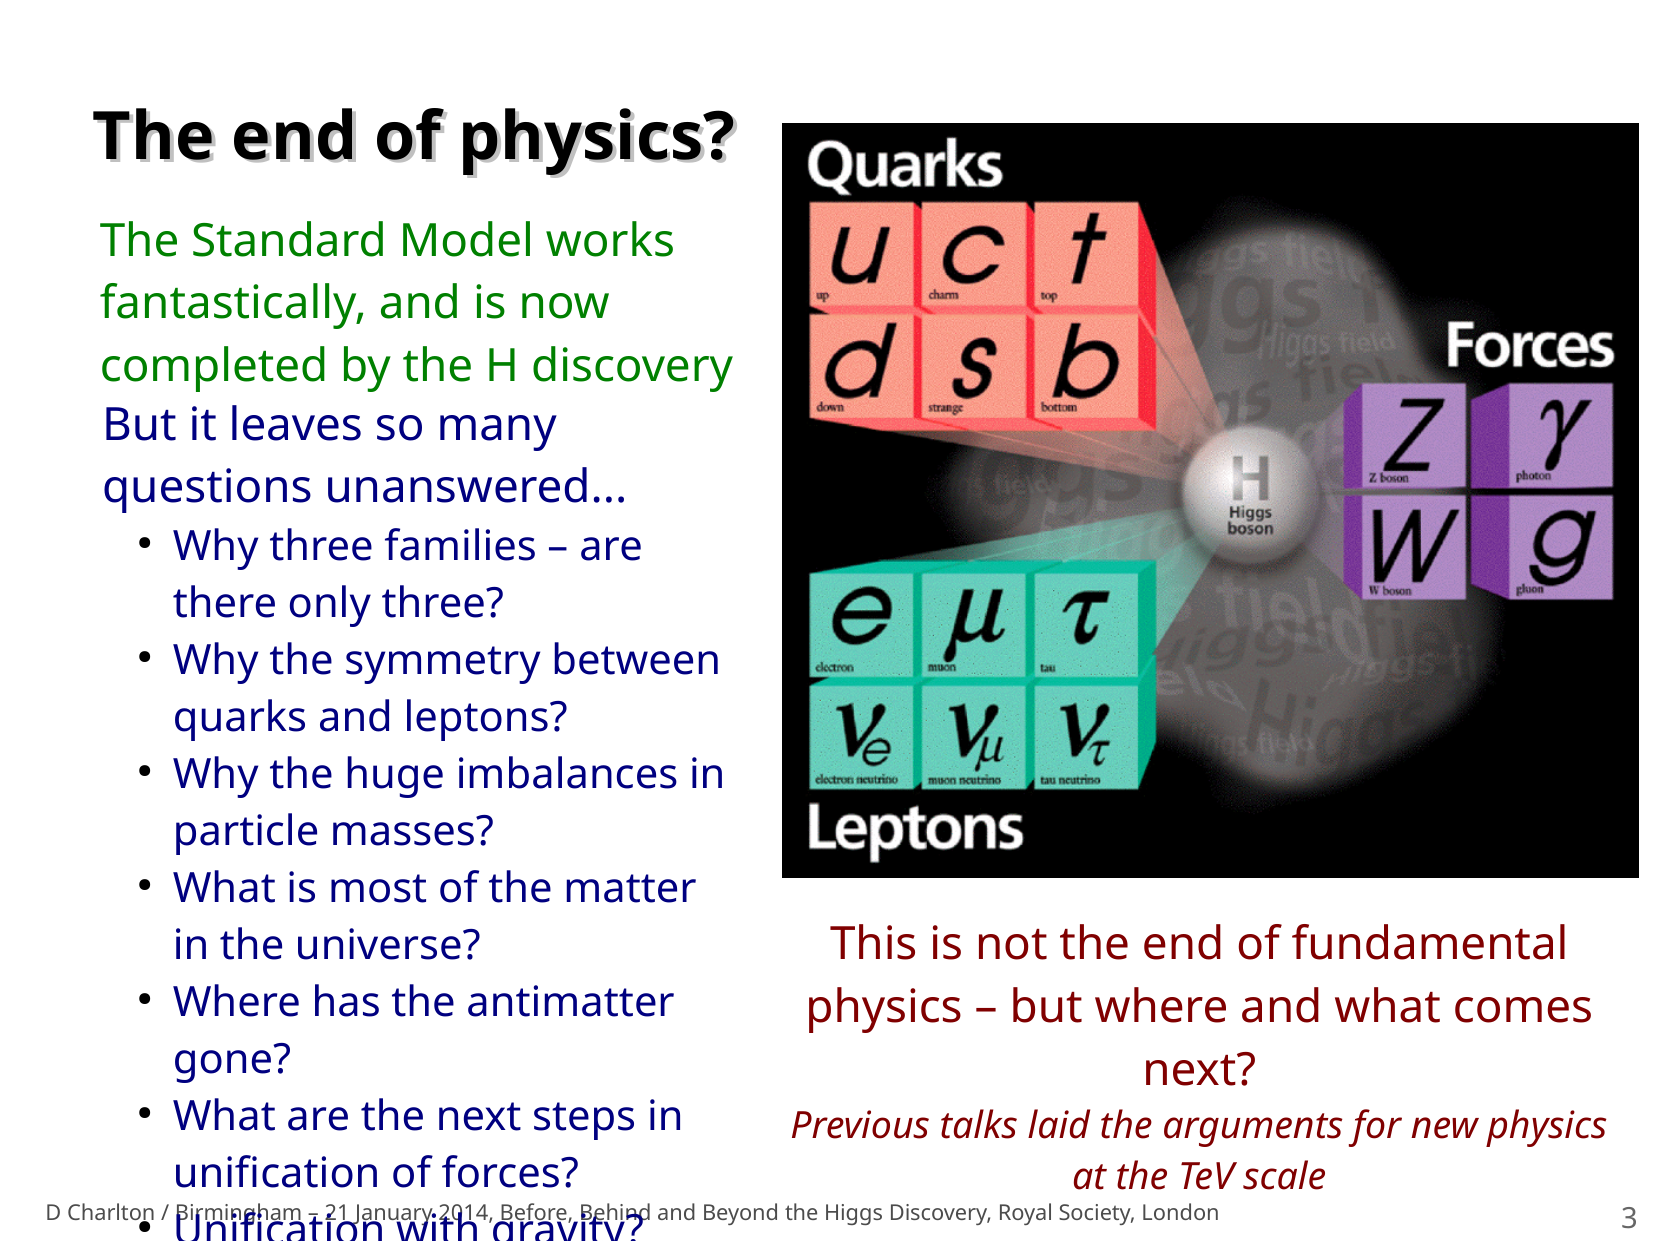

The end of physics?
The Standard Model works fantastically, and is now completed by the H discovery
But it leaves so many questions unanswered...
Why three families – are there only three?
Why the symmetry between quarks and leptons?
Why the huge imbalances in particle masses?
What is most of the matter in the universe?
Where has the antimatter gone?
What are the next steps in unification of forces?
Unification with gravity?
This is not the end of fundamental physics – but where and what comes next?
Previous talks laid the arguments for new physics at the TeV scale